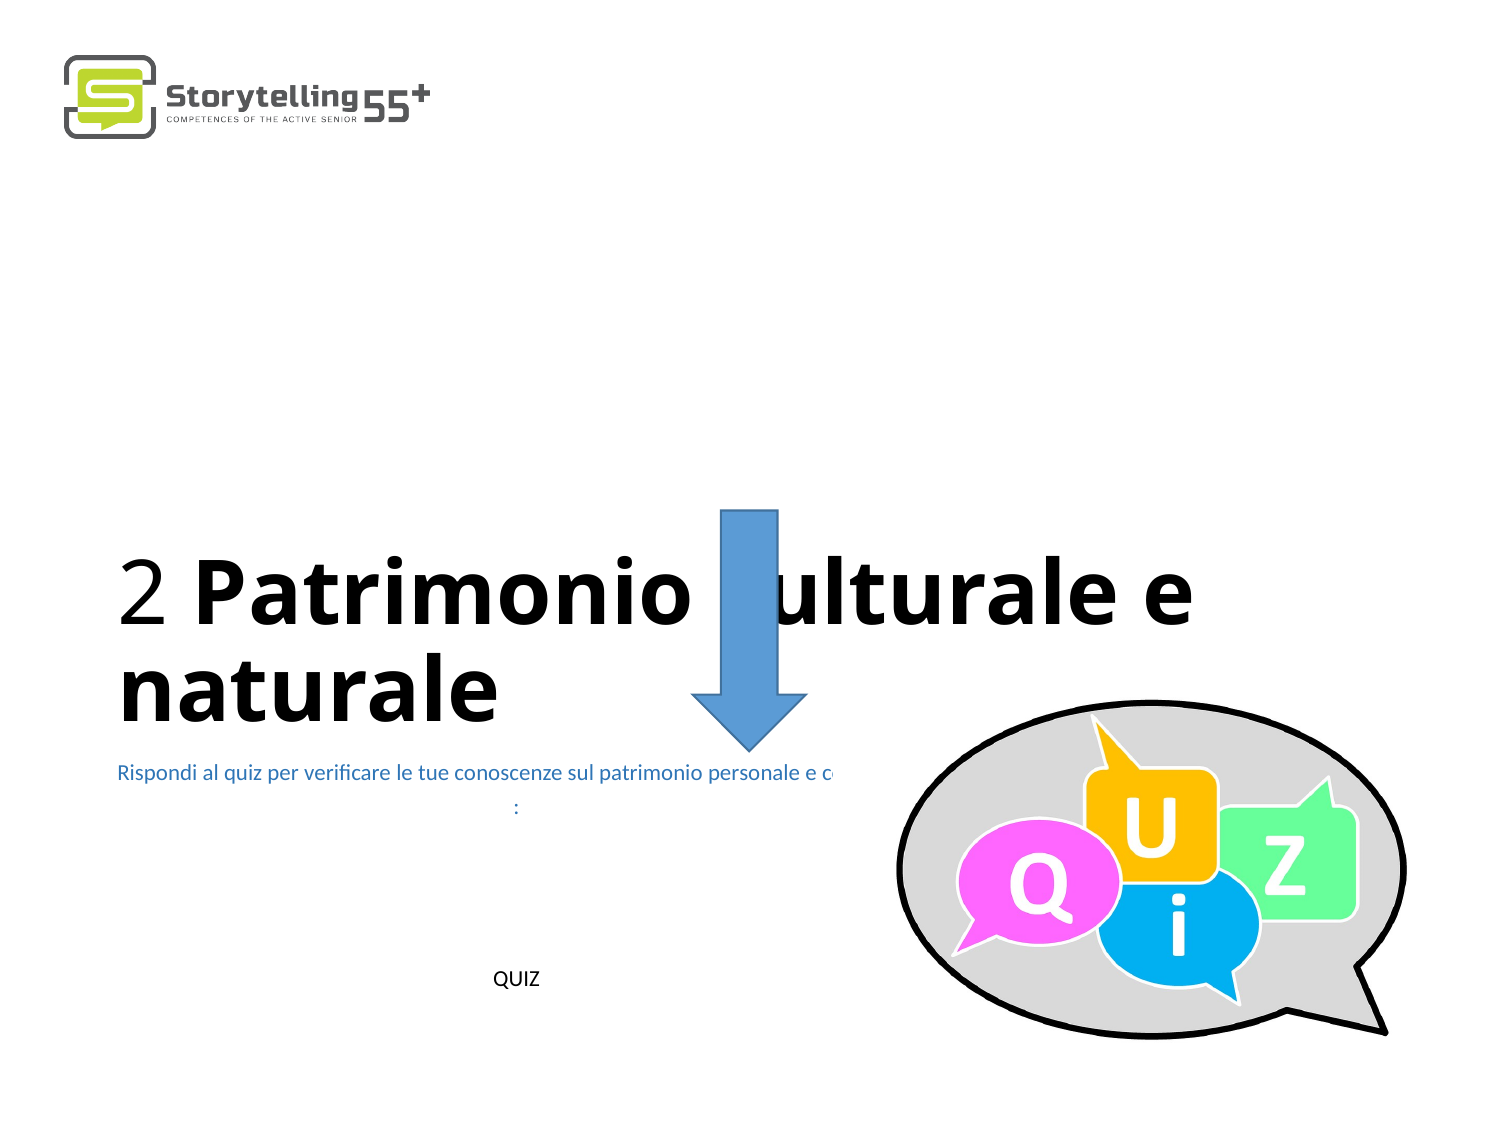

# 2 Patrimonio culturale e naturale
Rispondi al quiz per verificare le tue conoscenze sul patrimonio personale e collettivo:
:
QUIZ